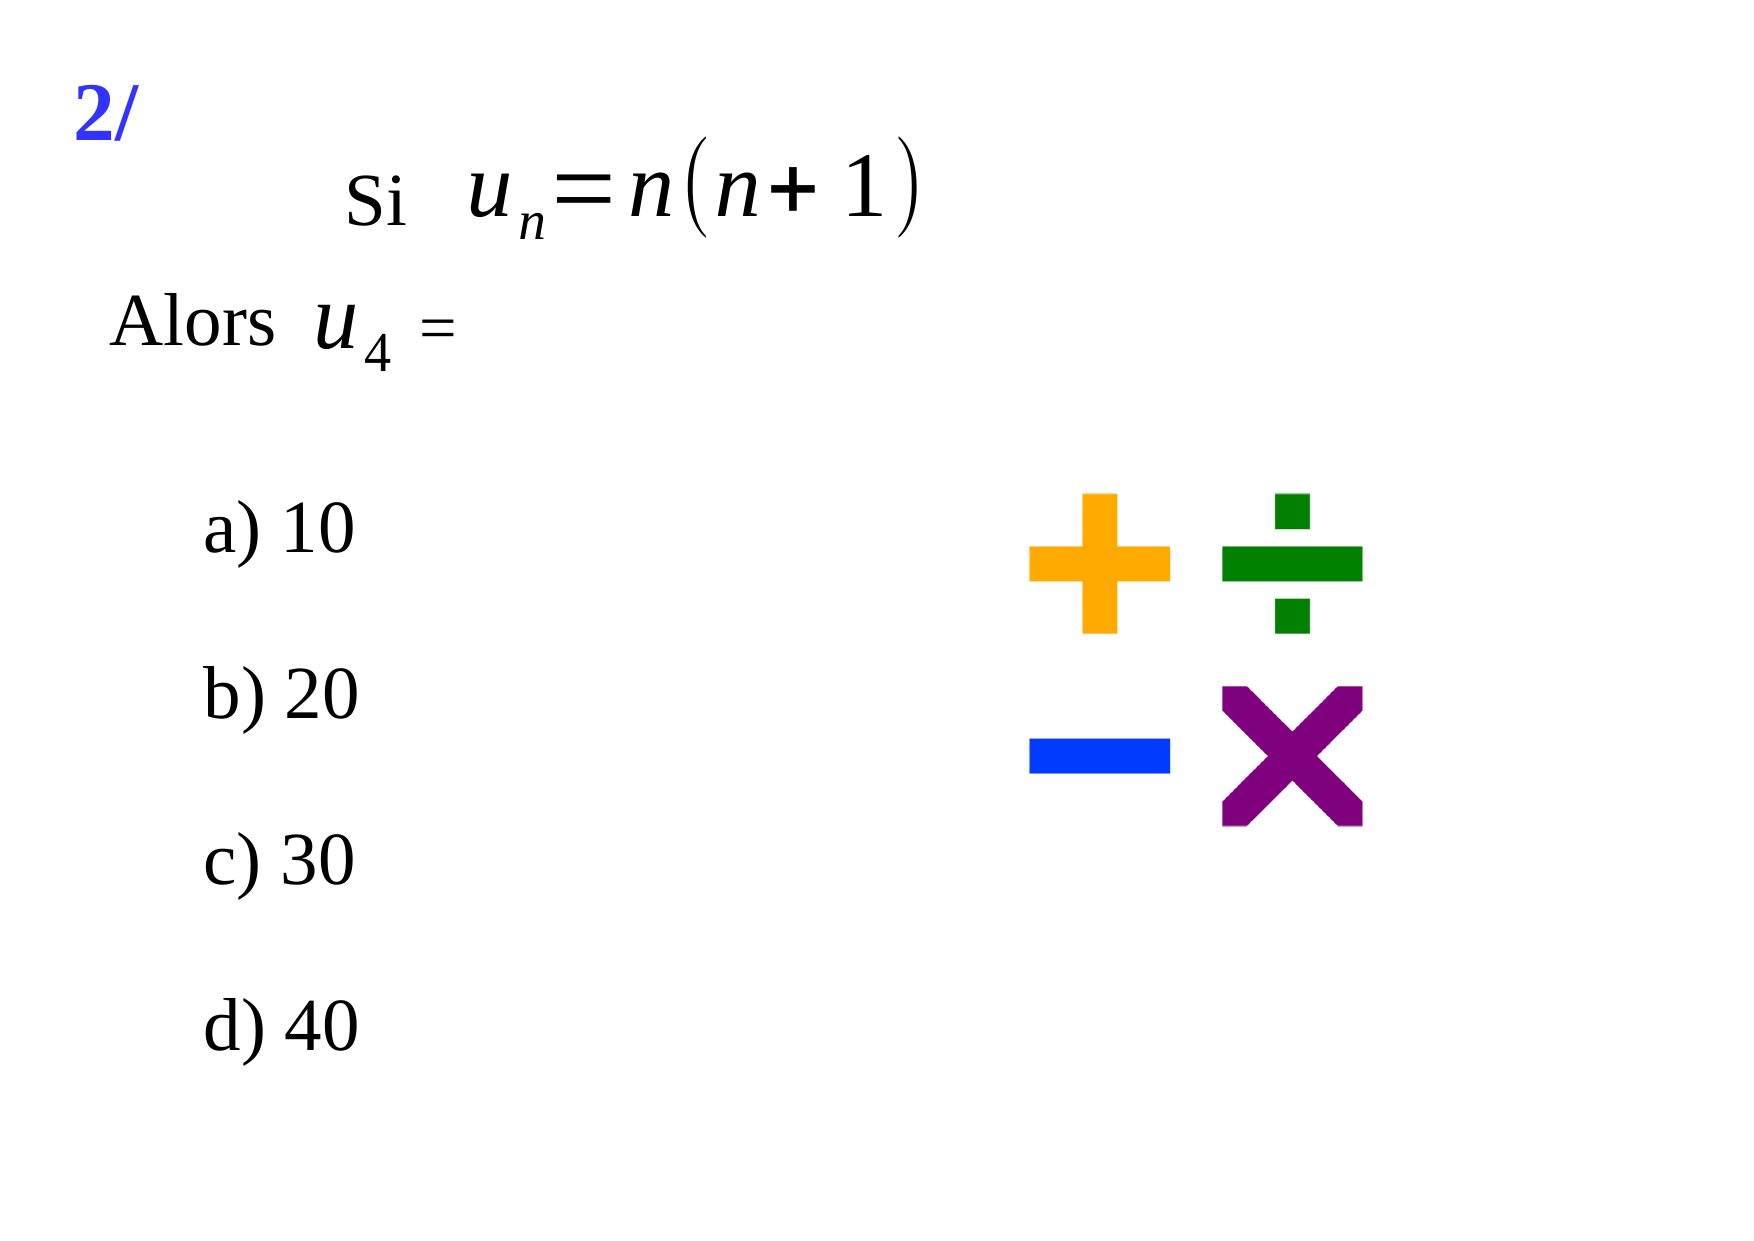

2/
Si
Alors
=
a) 10
b) 20
c) 30
d) 40